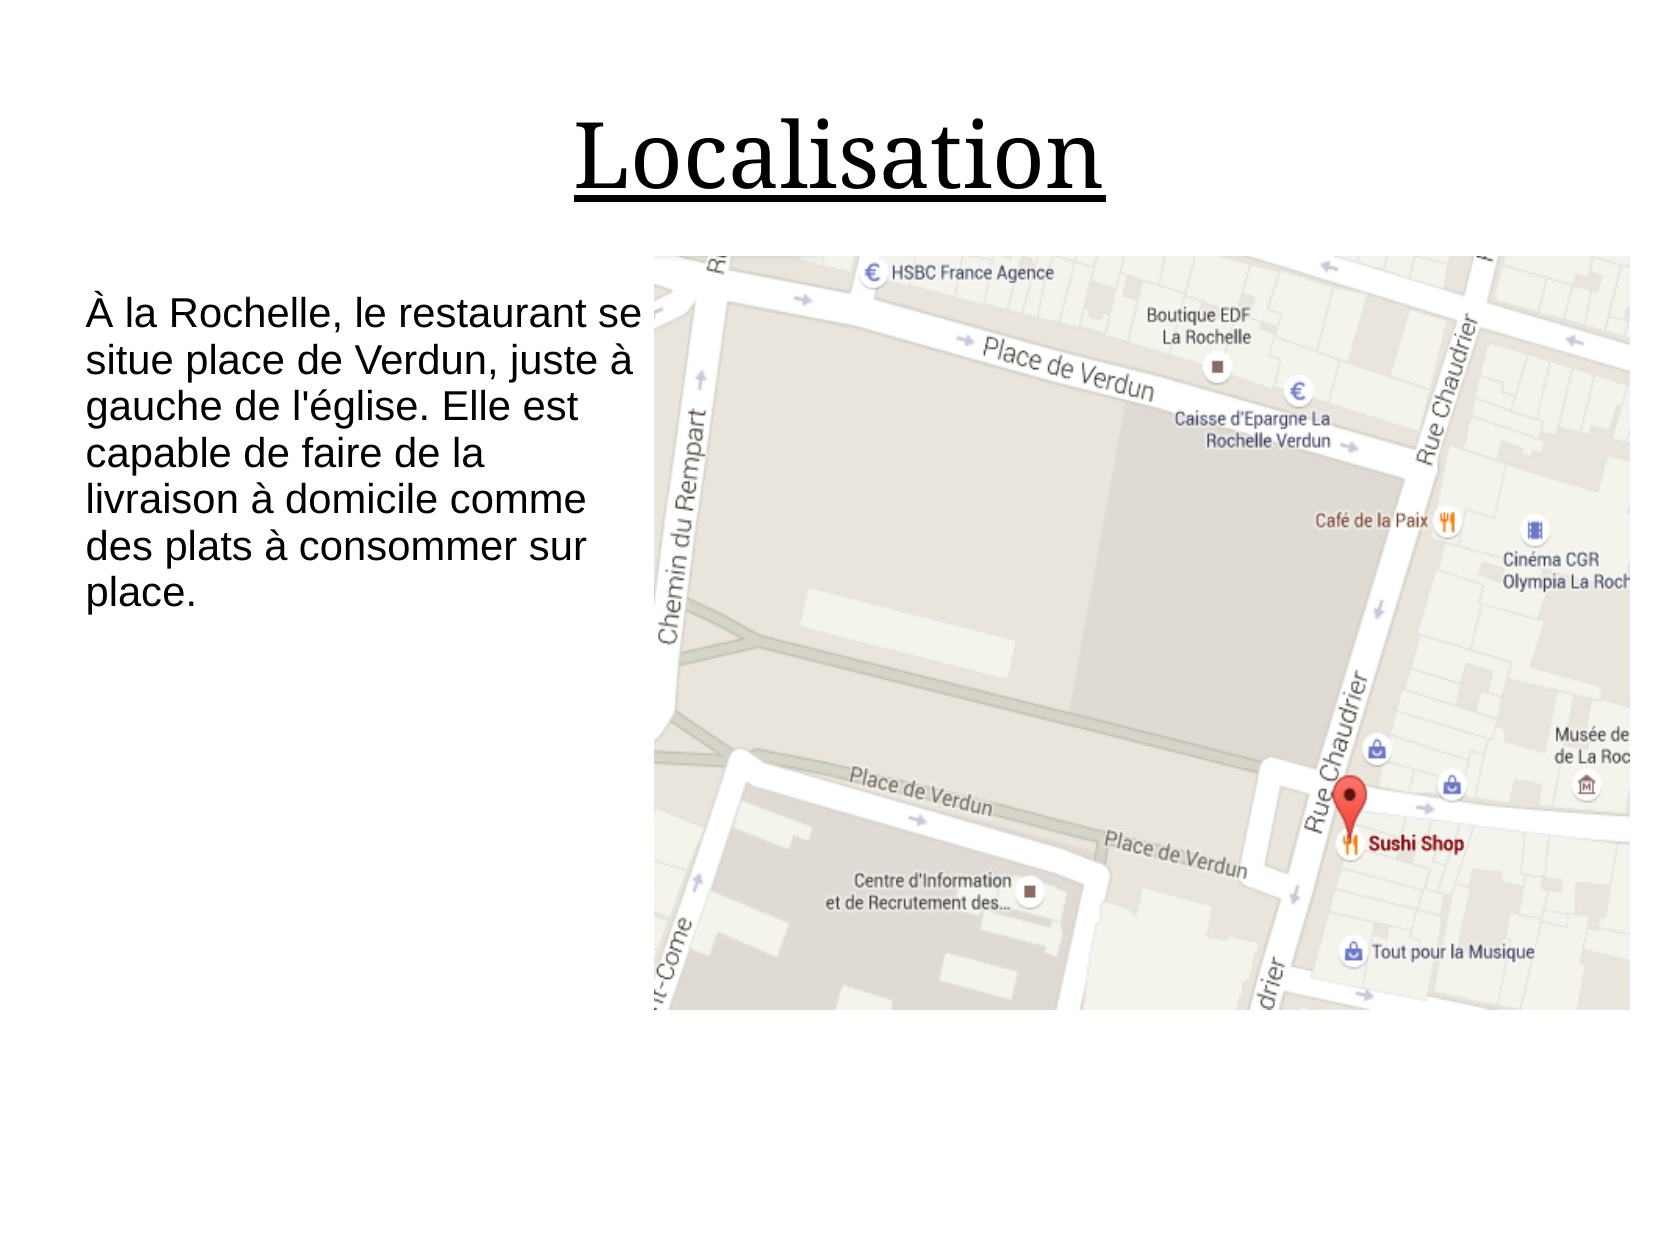

# Localisation
À la Rochelle, le restaurant se situe place de Verdun, juste à gauche de l'église. Elle est capable de faire de la livraison à domicile comme des plats à consommer sur place.